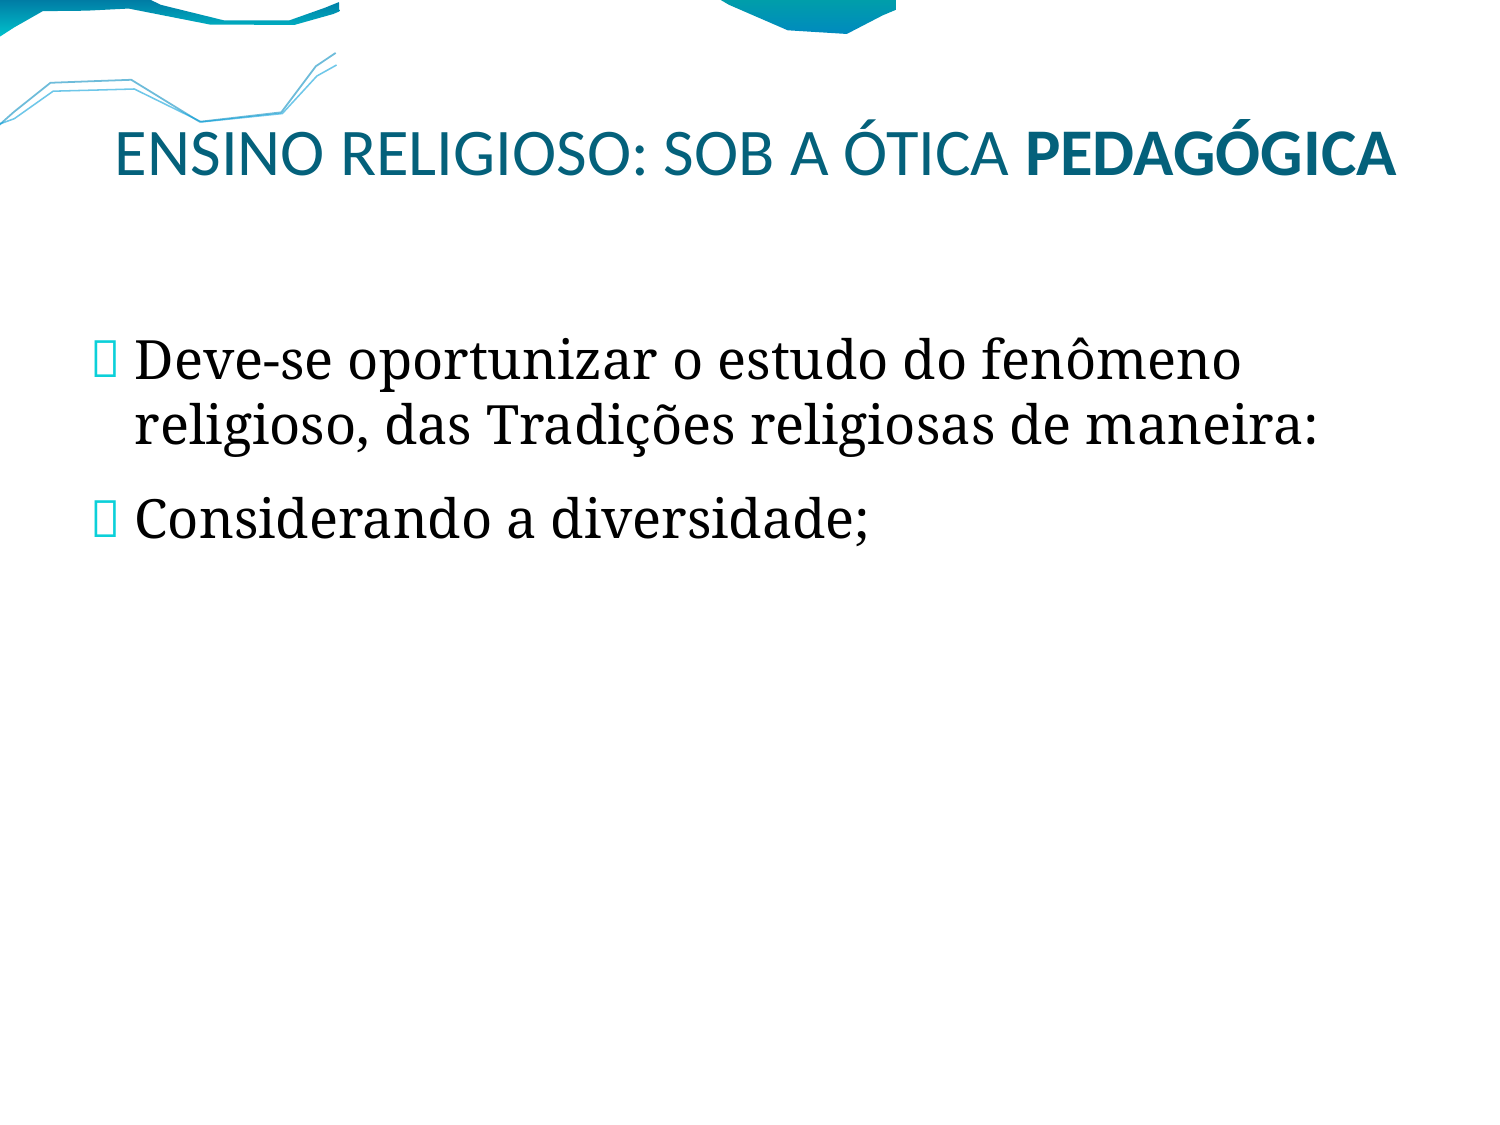

# ENSINO RELIGIOSO: SOB A ÓTICA PEDAGÓGICA
Deve-se oportunizar o estudo do fenômeno religioso, das Tradições religiosas de maneira:
Considerando a diversidade;